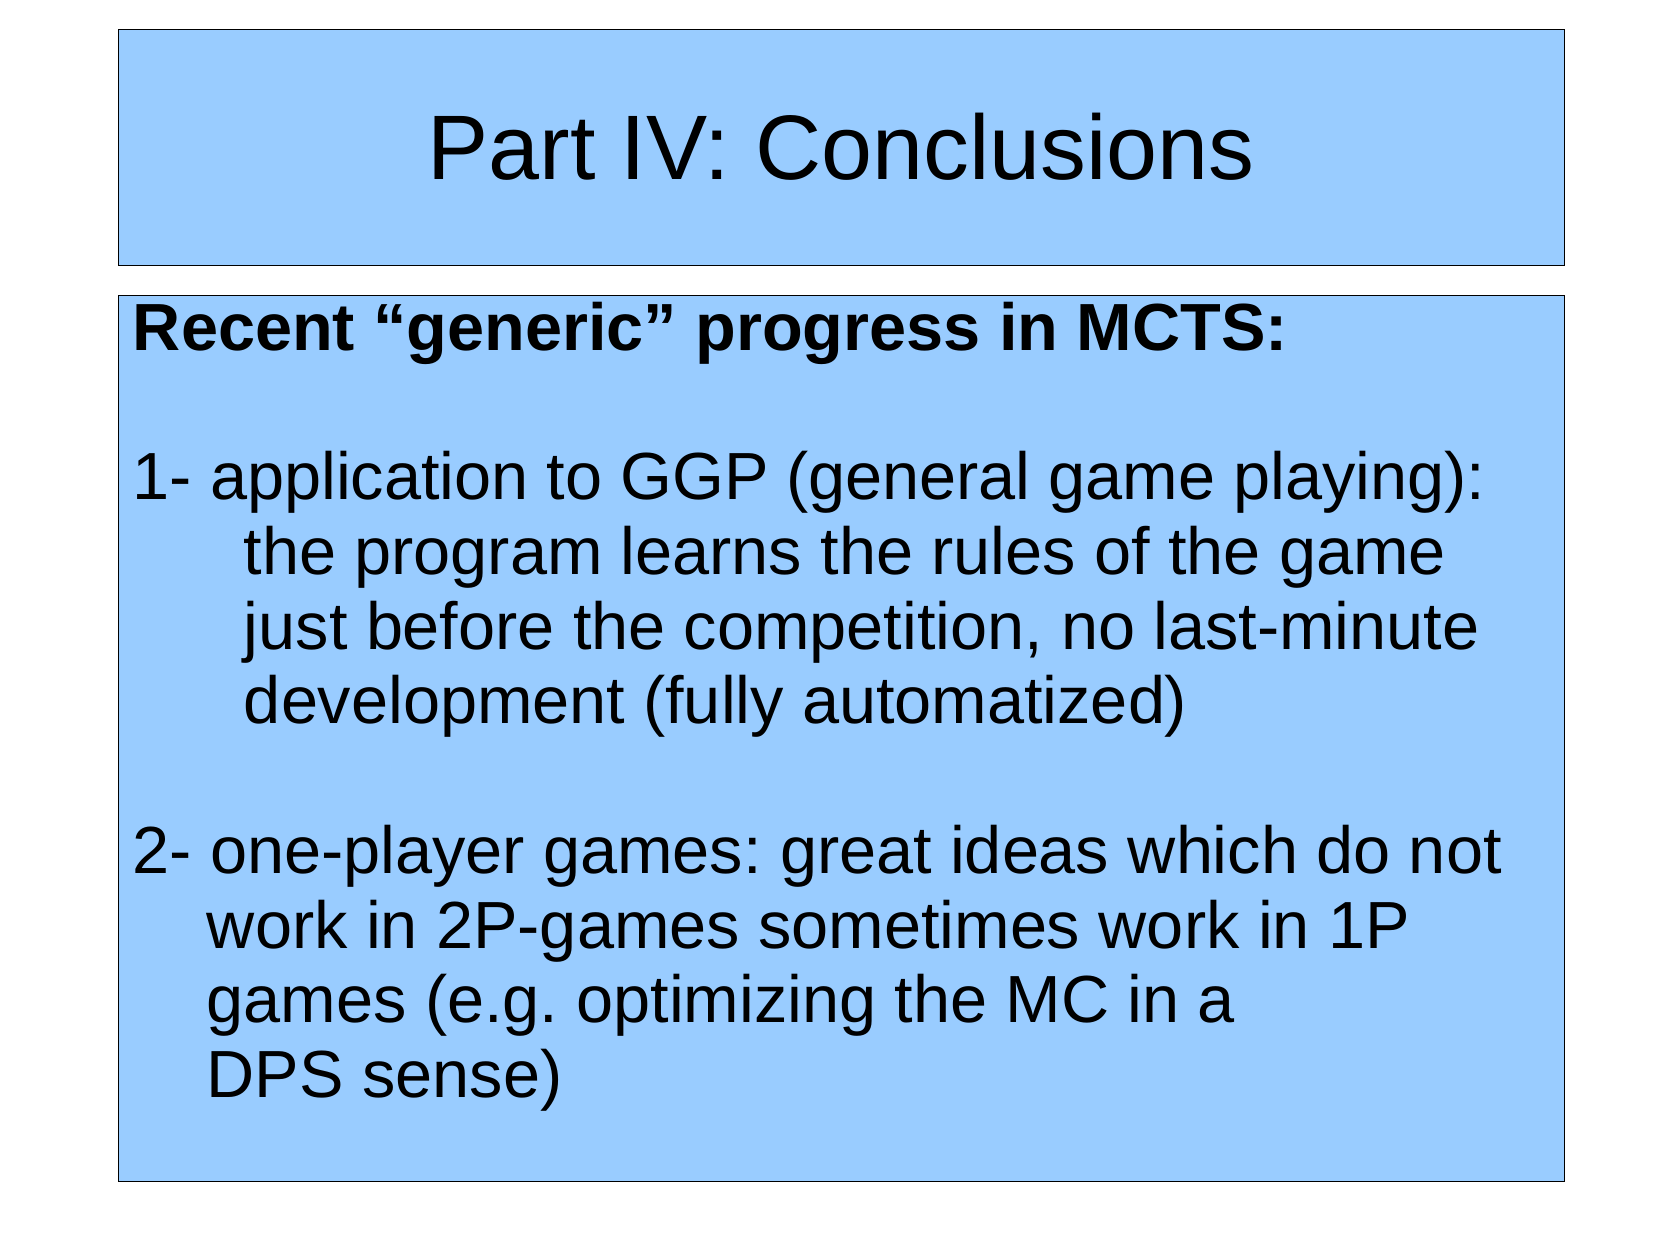

Part IV: Conclusions
Recent “generic” progress in MCTS:
1- application to GGP (general game playing):
 the program learns the rules of the game
 just before the competition, no last-minute
 development (fully automatized)
2- one-player games: great ideas which do not
 work in 2P-games sometimes work in 1P
 games (e.g. optimizing the MC in a
	DPS sense)